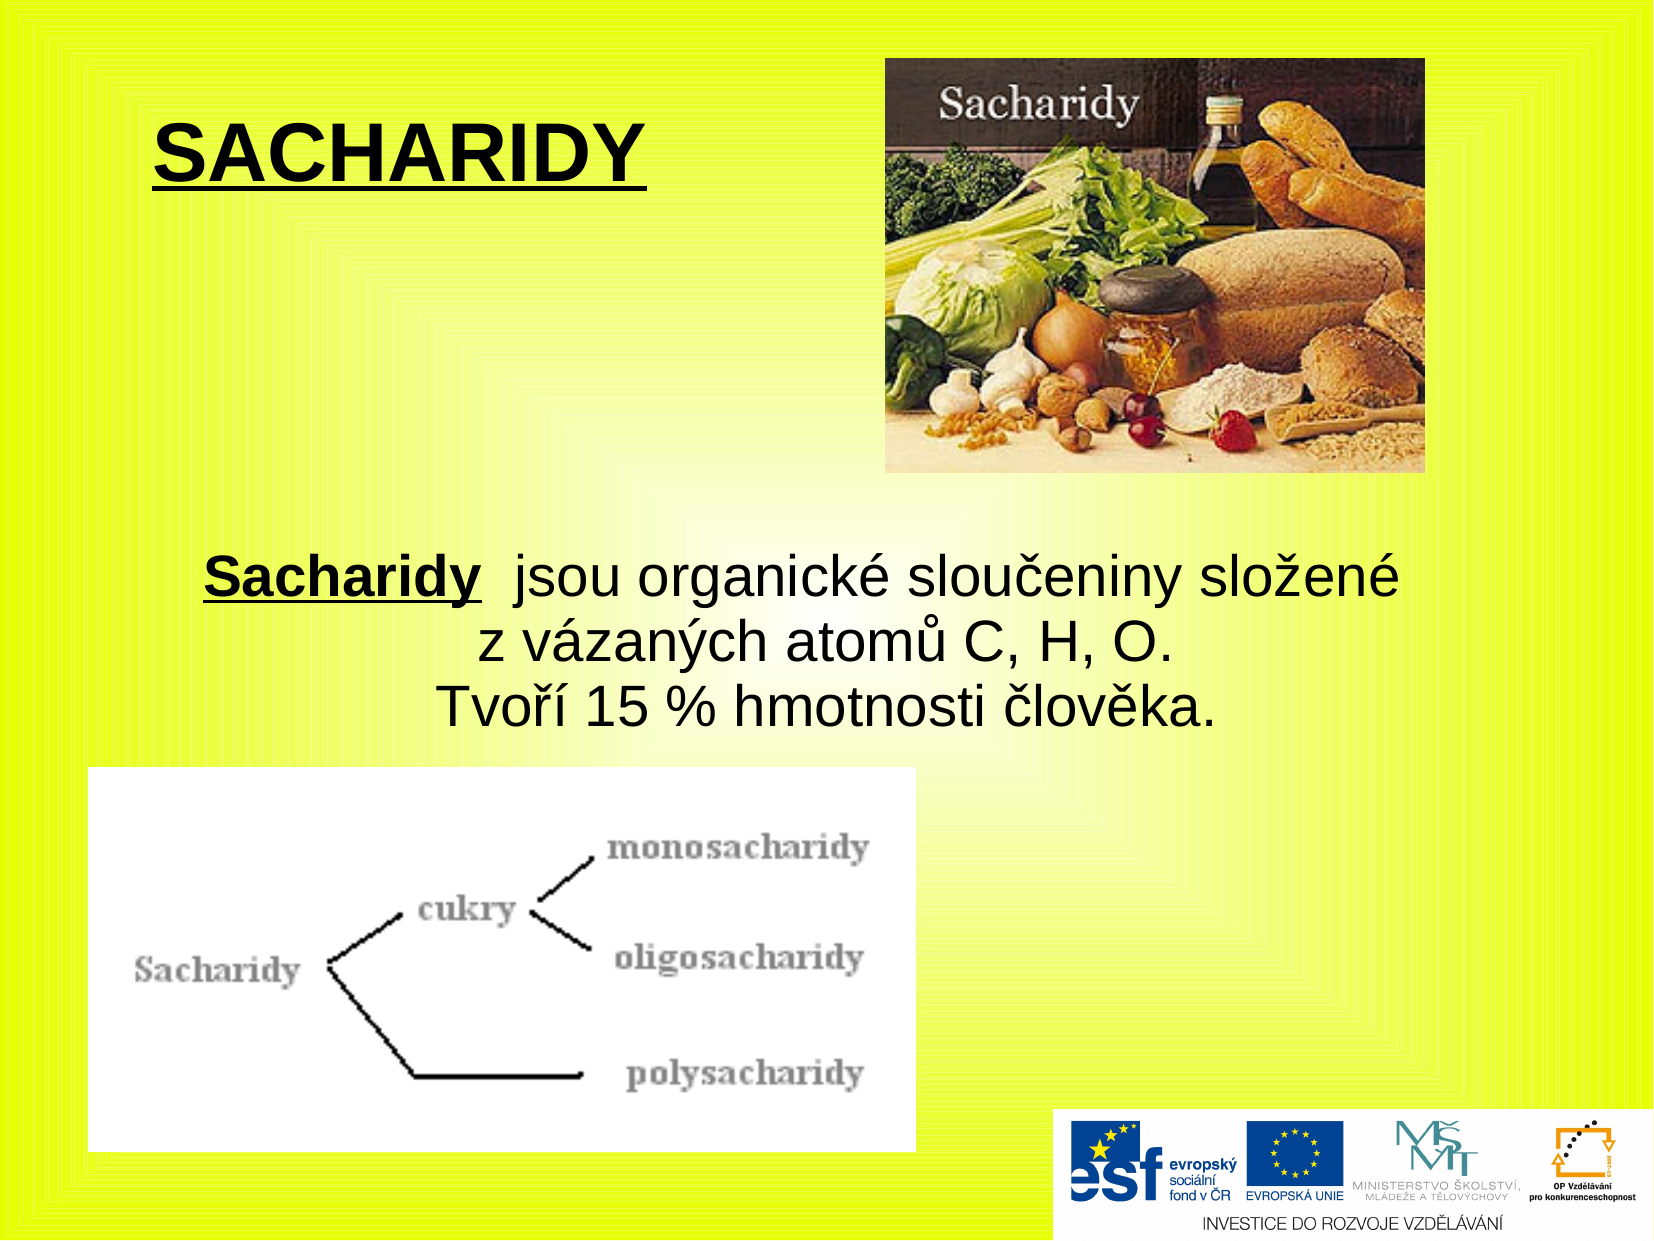

# SACHARIDY
 Sacharidy jsou organické sloučeniny složené z vázaných atomů C, H, O. Tvoří 15 % hmotnosti člověka.